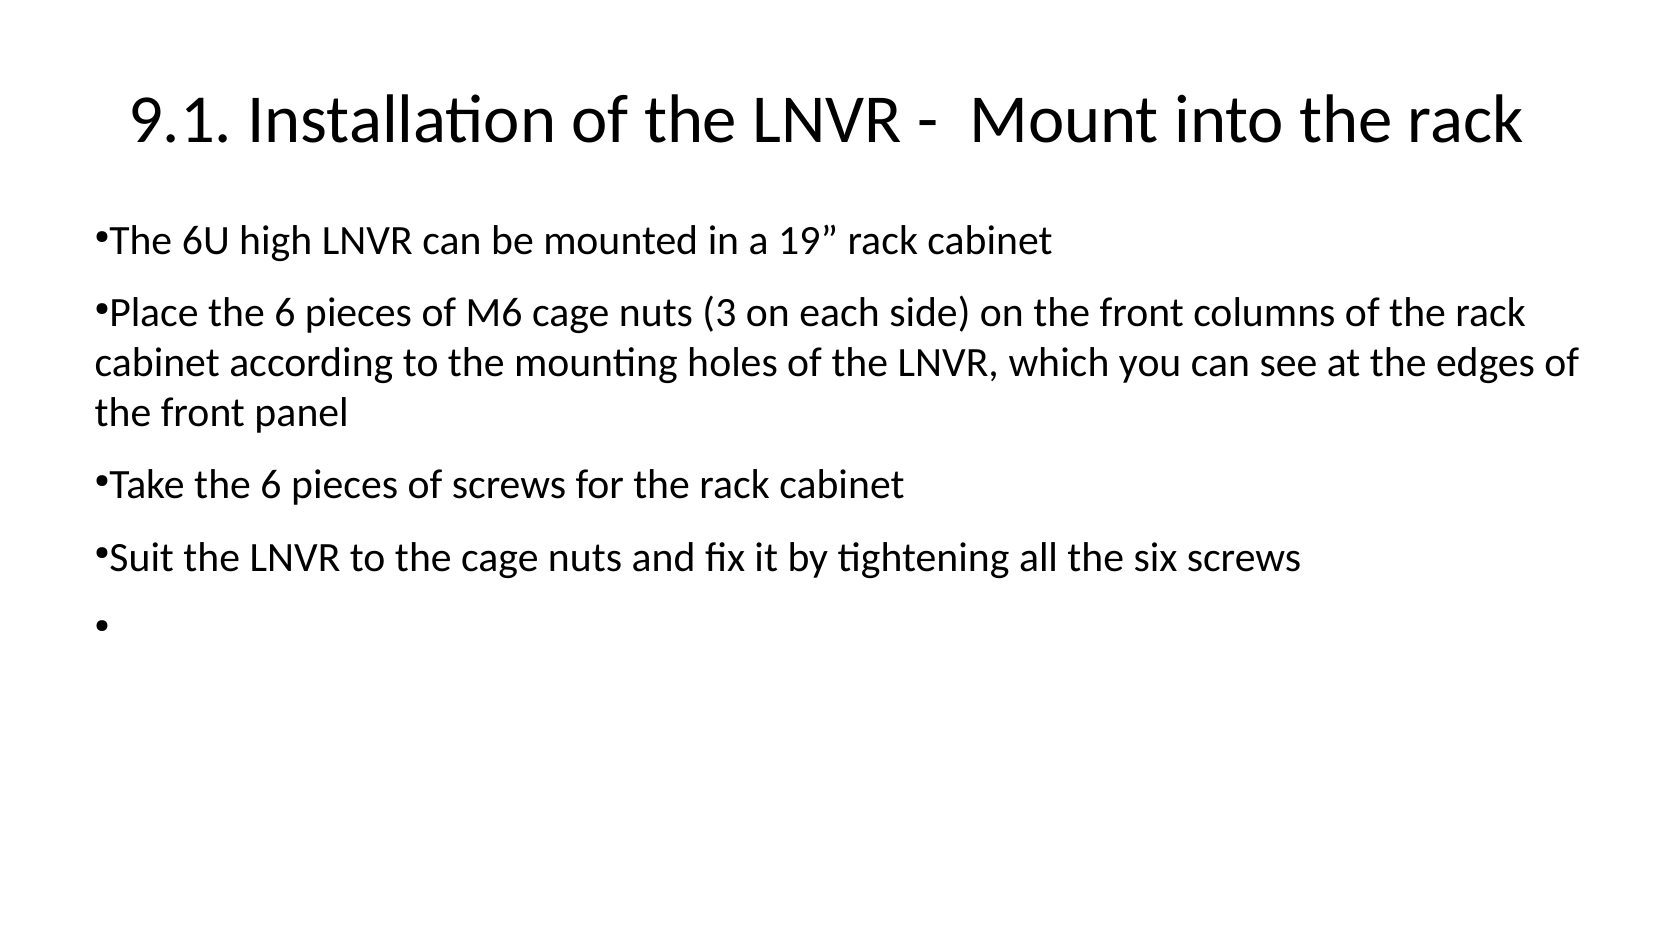

# 9.1. Installation of the LNVR - Mount into the rack
The 6U high LNVR can be mounted in a 19” rack cabinet
Place the 6 pieces of M6 cage nuts (3 on each side) on the front columns of the rack cabinet according to the mounting holes of the LNVR, which you can see at the edges of the front panel
Take the 6 pieces of screws for the rack cabinet
Suit the LNVR to the cage nuts and fix it by tightening all the six screws